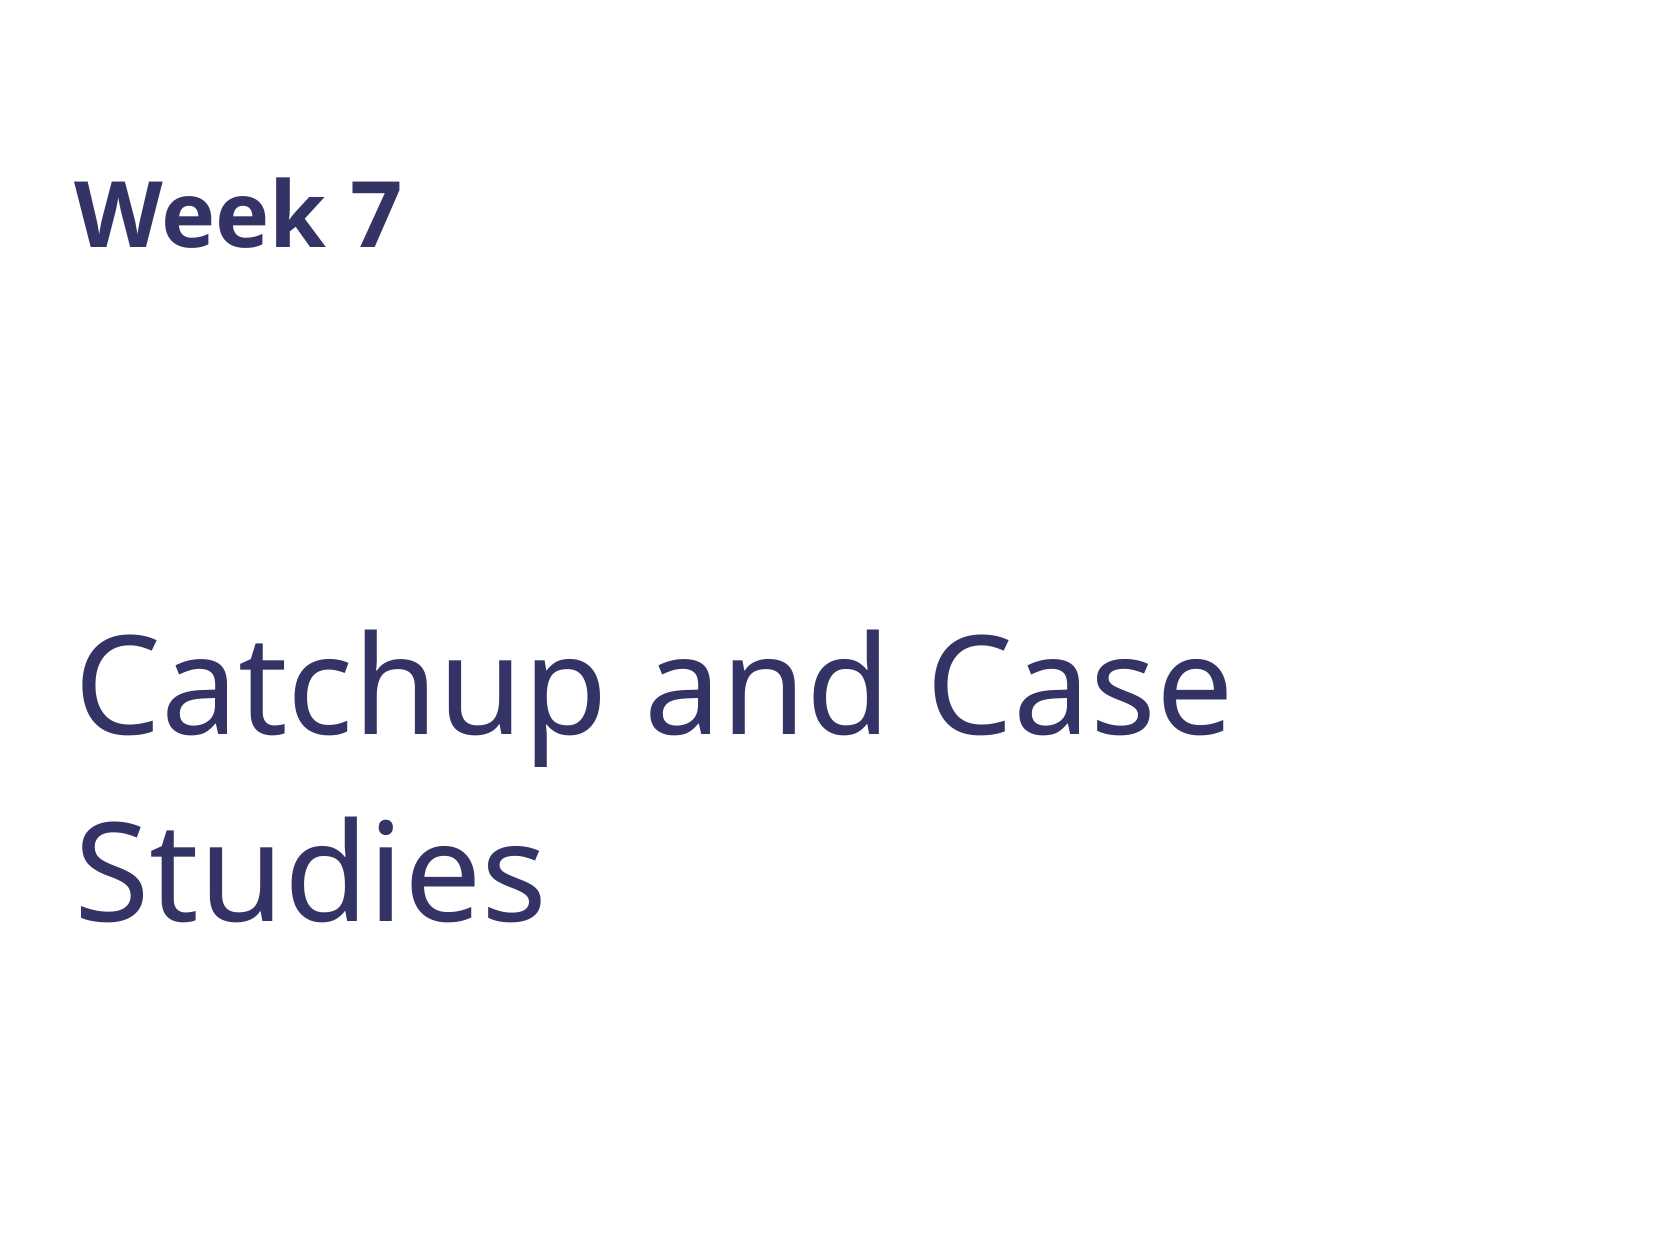

# Week 7 Catchup and Case Studies